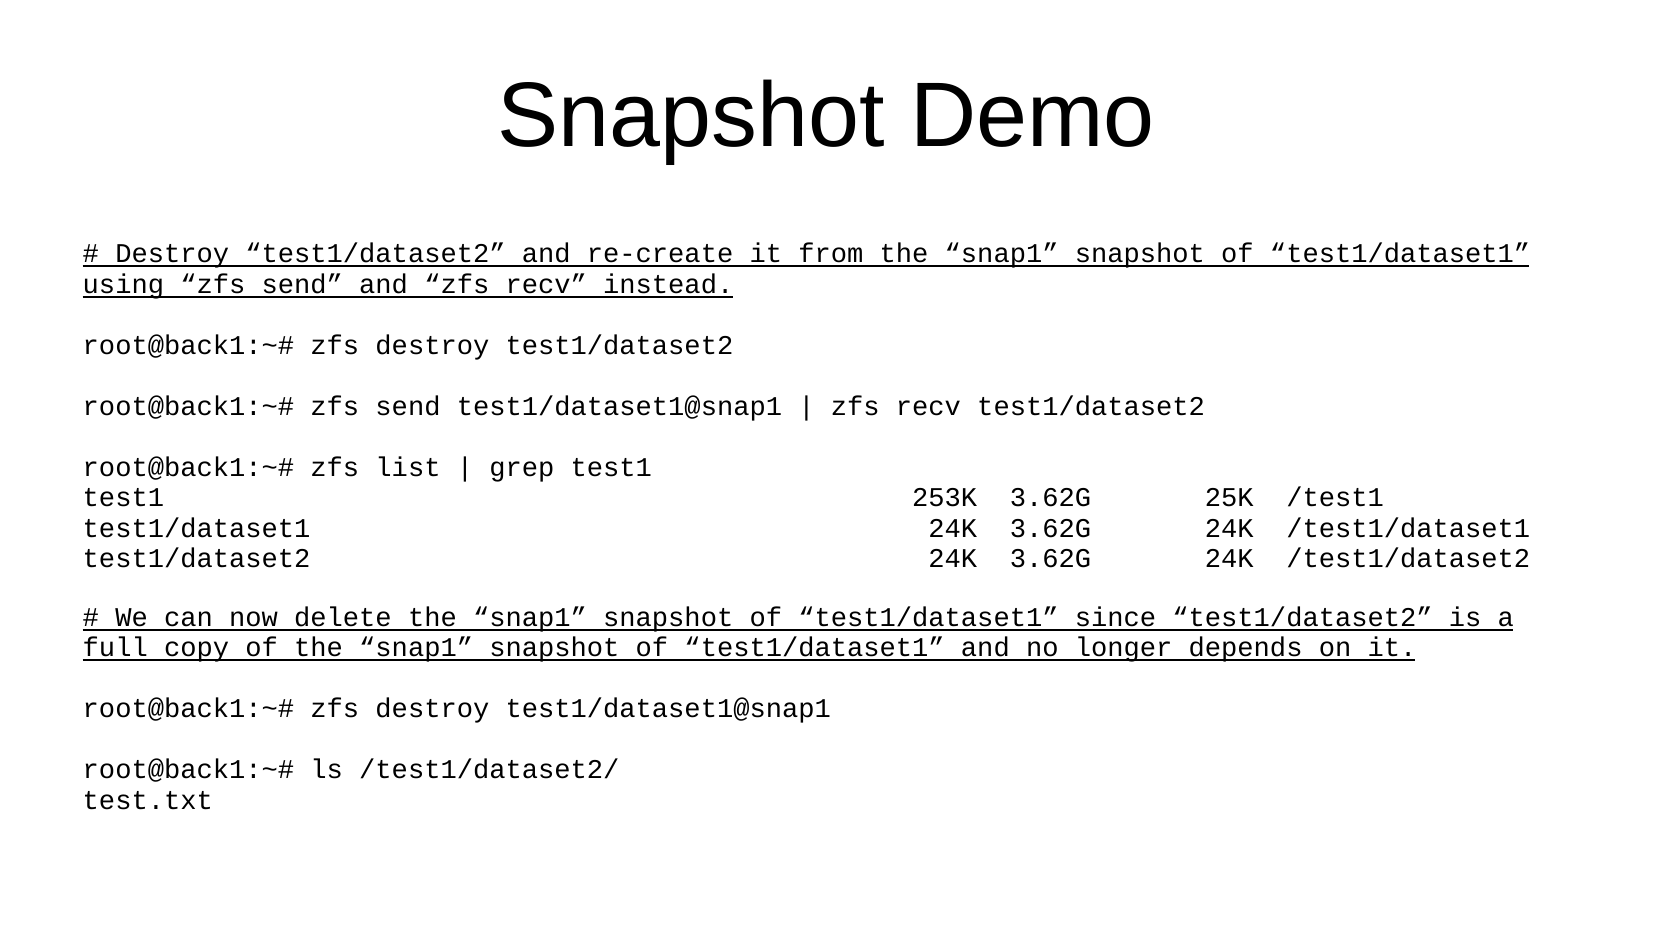

# Snapshot Demo
# Destroy “test1/dataset2” and re-create it from the “snap1” snapshot of “test1/dataset1” using “zfs send” and “zfs recv” instead.
root@back1:~# zfs destroy test1/dataset2
root@back1:~# zfs send test1/dataset1@snap1 | zfs recv test1/dataset2
root@back1:~# zfs list | grep test1
test1 253K 3.62G 25K /test1
test1/dataset1 24K 3.62G 24K /test1/dataset1
test1/dataset2 24K 3.62G 24K /test1/dataset2
# We can now delete the “snap1” snapshot of “test1/dataset1” since “test1/dataset2” is a full copy of the “snap1” snapshot of “test1/dataset1” and no longer depends on it.
root@back1:~# zfs destroy test1/dataset1@snap1
root@back1:~# ls /test1/dataset2/
test.txt